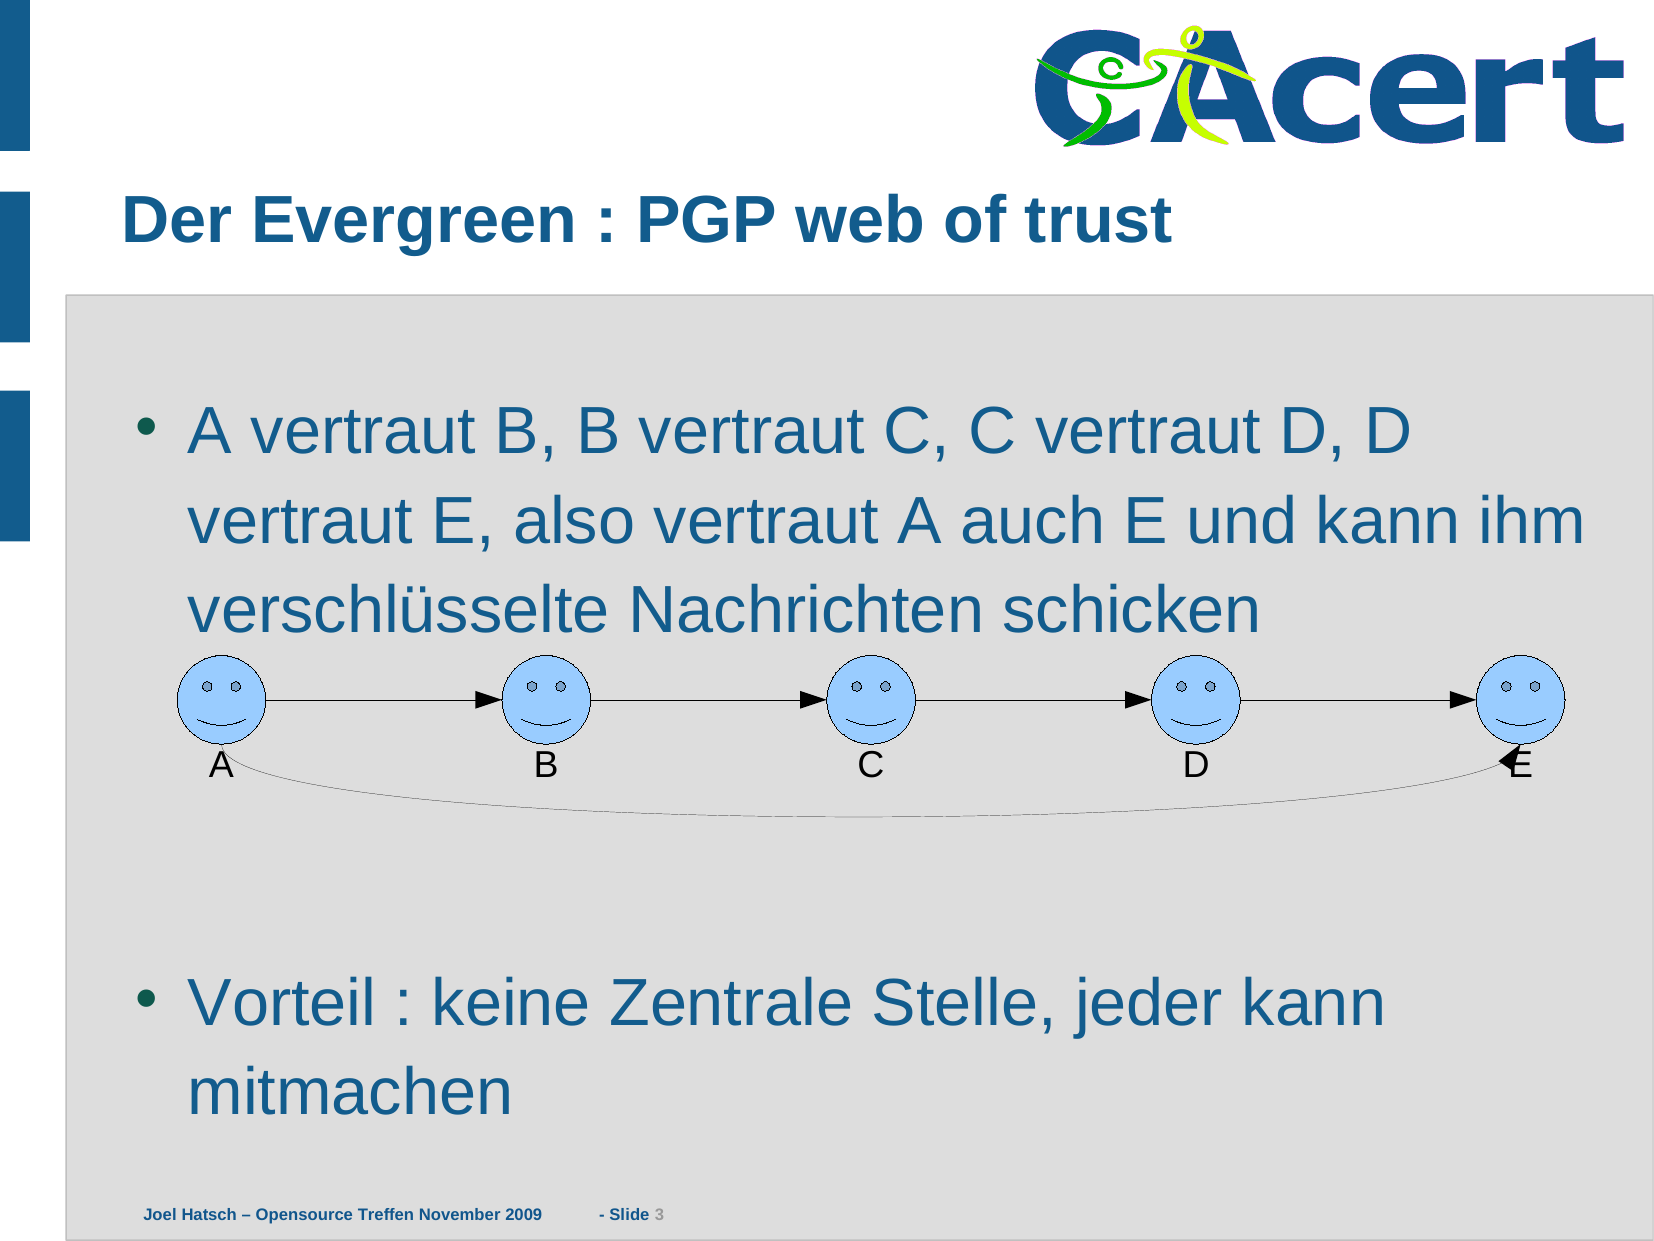

# Der Evergreen : PGP web of trust
A vertraut B, B vertraut C, C vertraut D, D vertraut E, also vertraut A auch E und kann ihm verschlüsselte Nachrichten schicken
Vorteil : keine Zentrale Stelle, jeder kann mitmachen
A
B
C
D
E